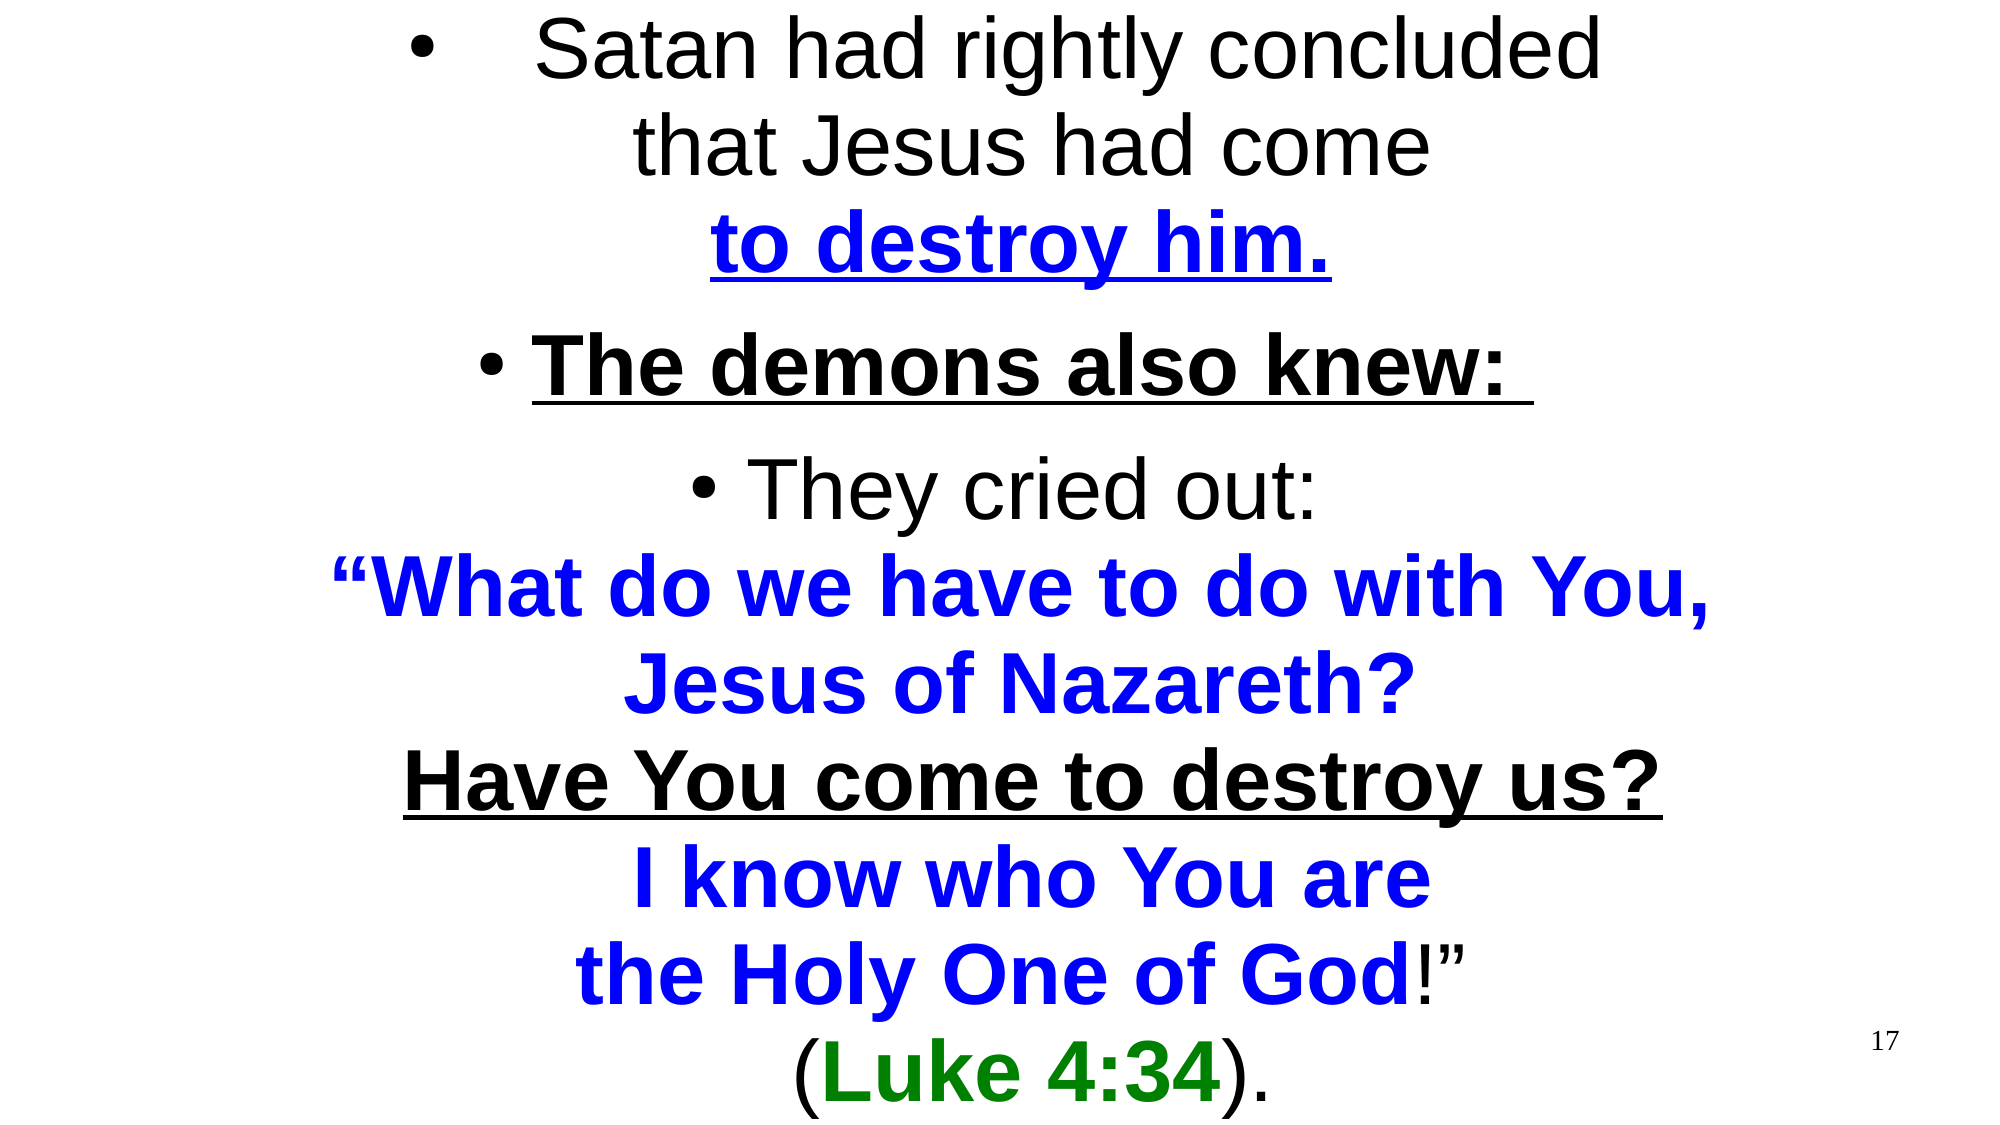

# Satan had rightly concluded that Jesus had come to destroy him.
The demons also knew:
They cried out:
“What do we have to do with You,
Jesus of Nazareth?
Have You come to destroy us?
I know who You are
the Holy One of God!”
(Luke 4:34).
17